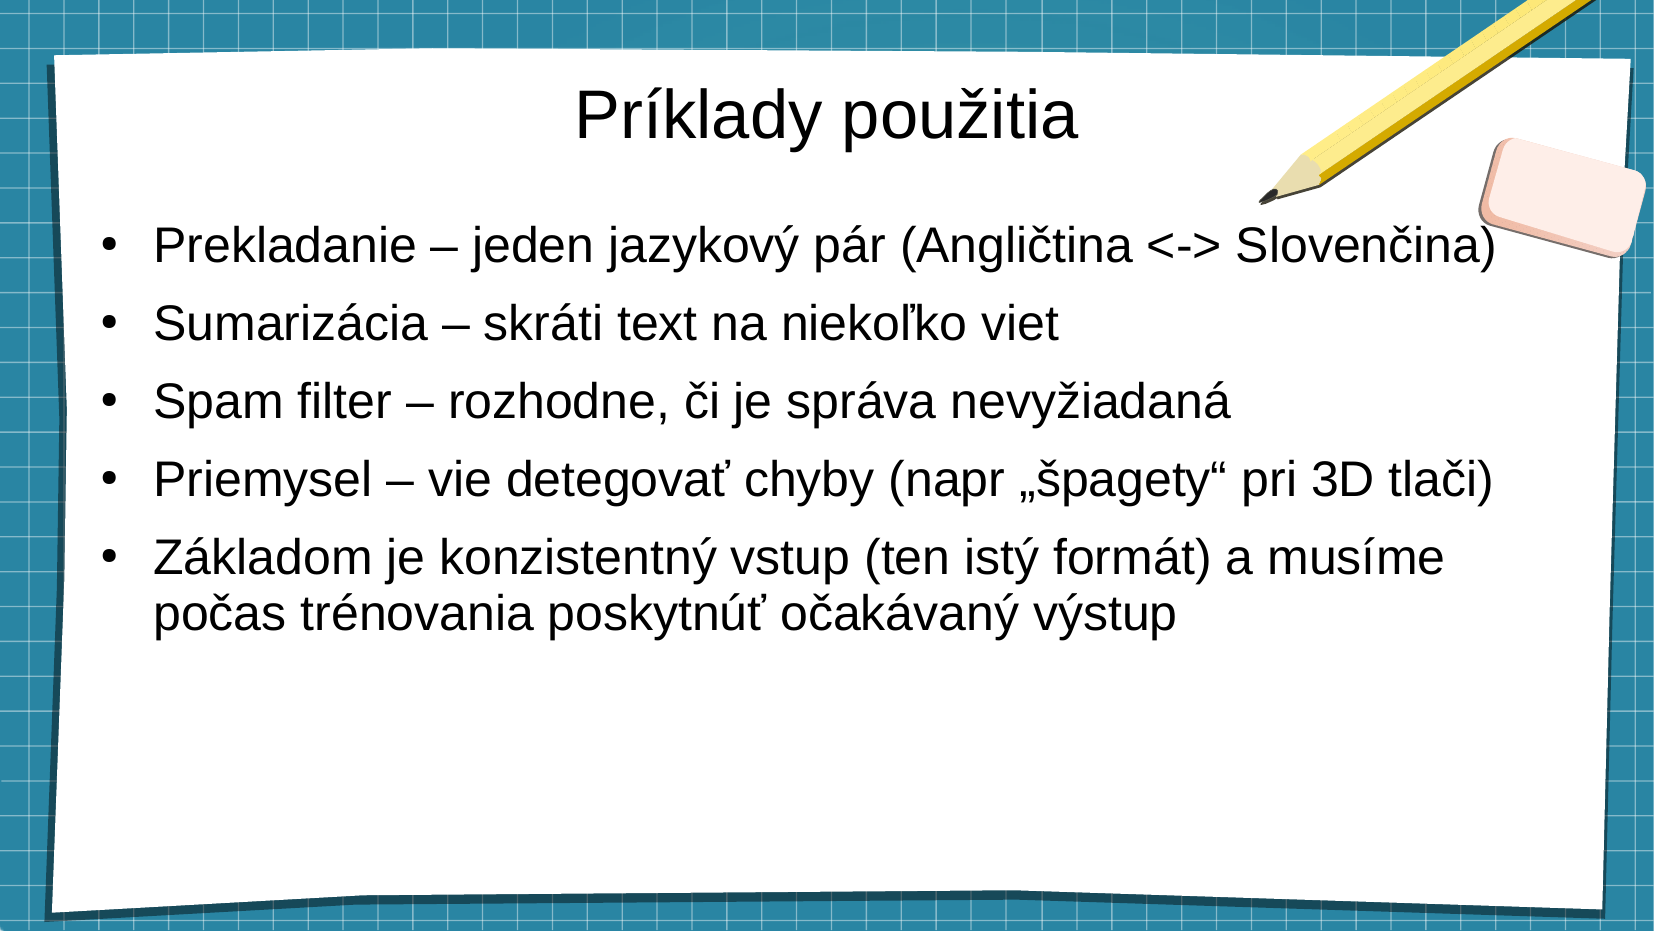

# Príklady použitia
Prekladanie – jeden jazykový pár (Angličtina <-> Slovenčina)
Sumarizácia – skráti text na niekoľko viet
Spam filter – rozhodne, či je správa nevyžiadaná
Priemysel – vie detegovať chyby (napr „špagety“ pri 3D tlači)
Základom je konzistentný vstup (ten istý formát) a musíme počas trénovania poskytnúť očakávaný výstup